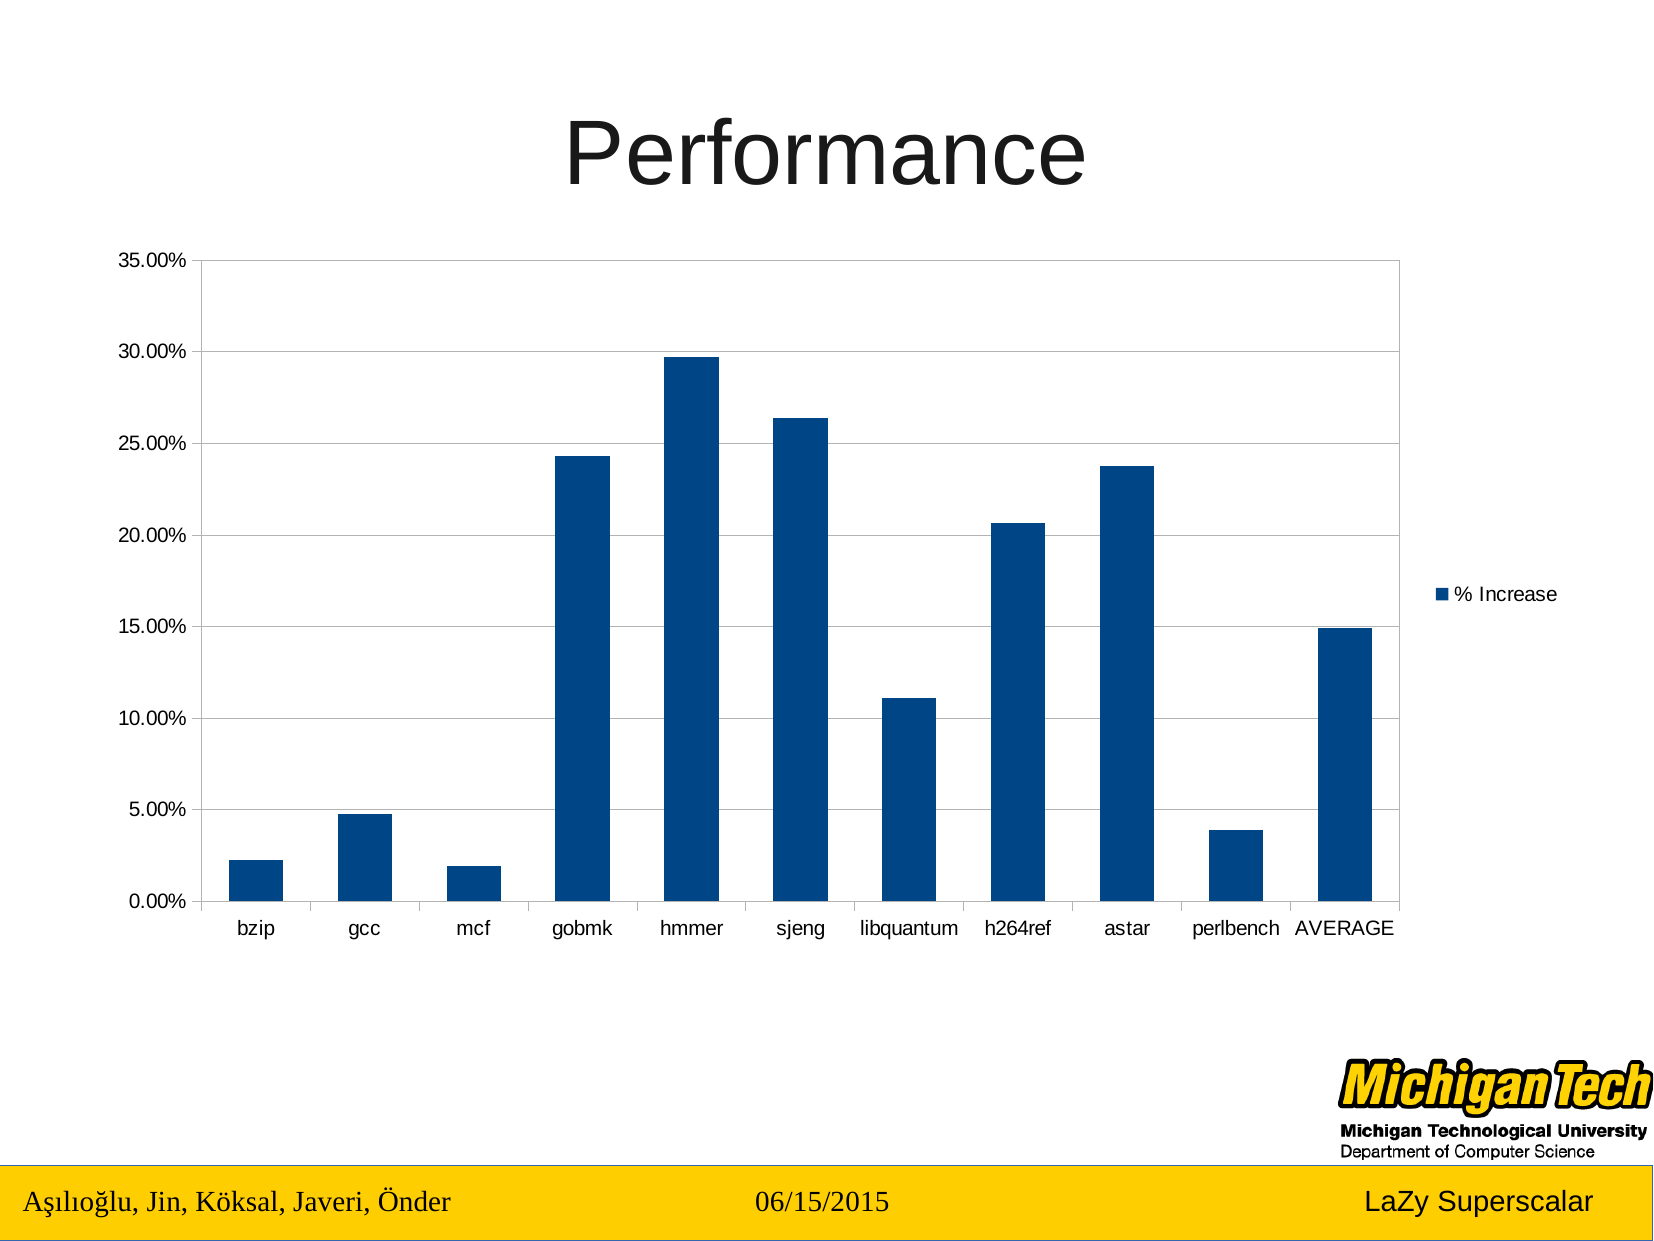

# Performance
### Chart
| Category | % Increase |
|---|---|
| bzip | 0.0227 |
| gcc | 0.0476 |
| mcf | 0.0192 |
| gobmk | 0.2433 |
| hmmer | 0.2974 |
| sjeng | 0.2642 |
| libquantum | 0.1111 |
| h264ref | 0.2065 |
| astar | 0.238 |
| perlbench | 0.0388 |
| AVERAGE | 0.149 |Aşılıoğlu, Jin, Köksal, Javeri, Önder
06/15/2015